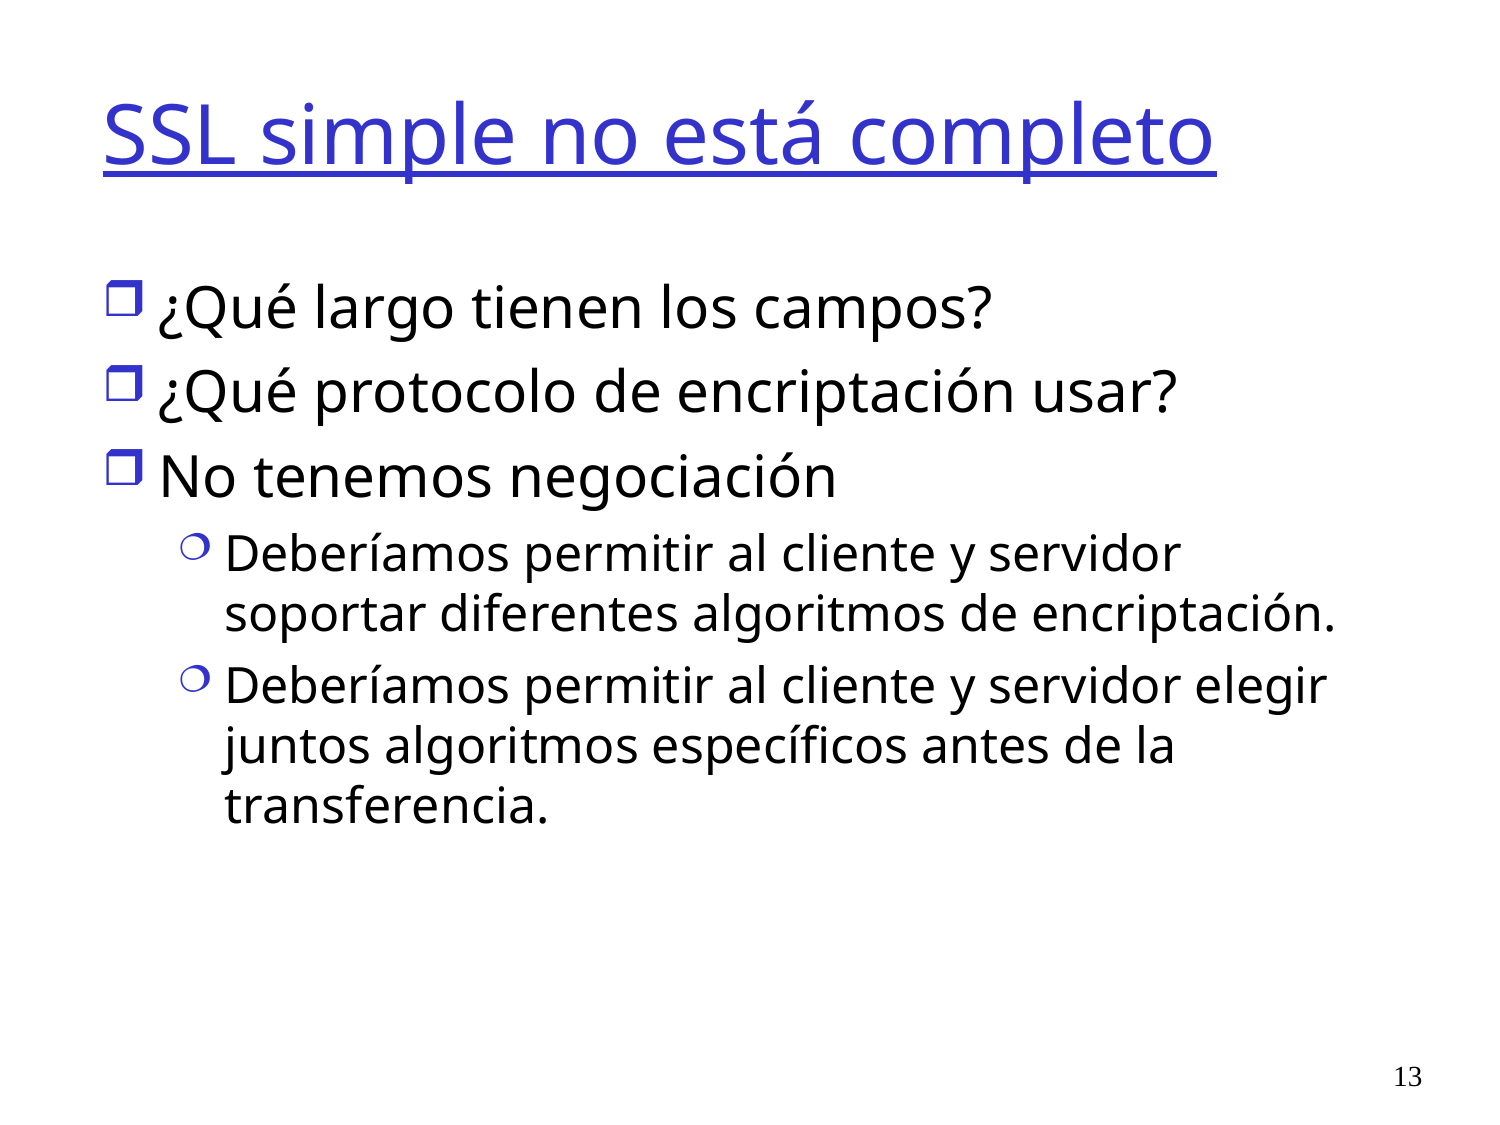

# SSL simple no está completo
¿Qué largo tienen los campos?
¿Qué protocolo de encriptación usar?
No tenemos negociación
Deberíamos permitir al cliente y servidor soportar diferentes algoritmos de encriptación.
Deberíamos permitir al cliente y servidor elegir juntos algoritmos específicos antes de la transferencia.